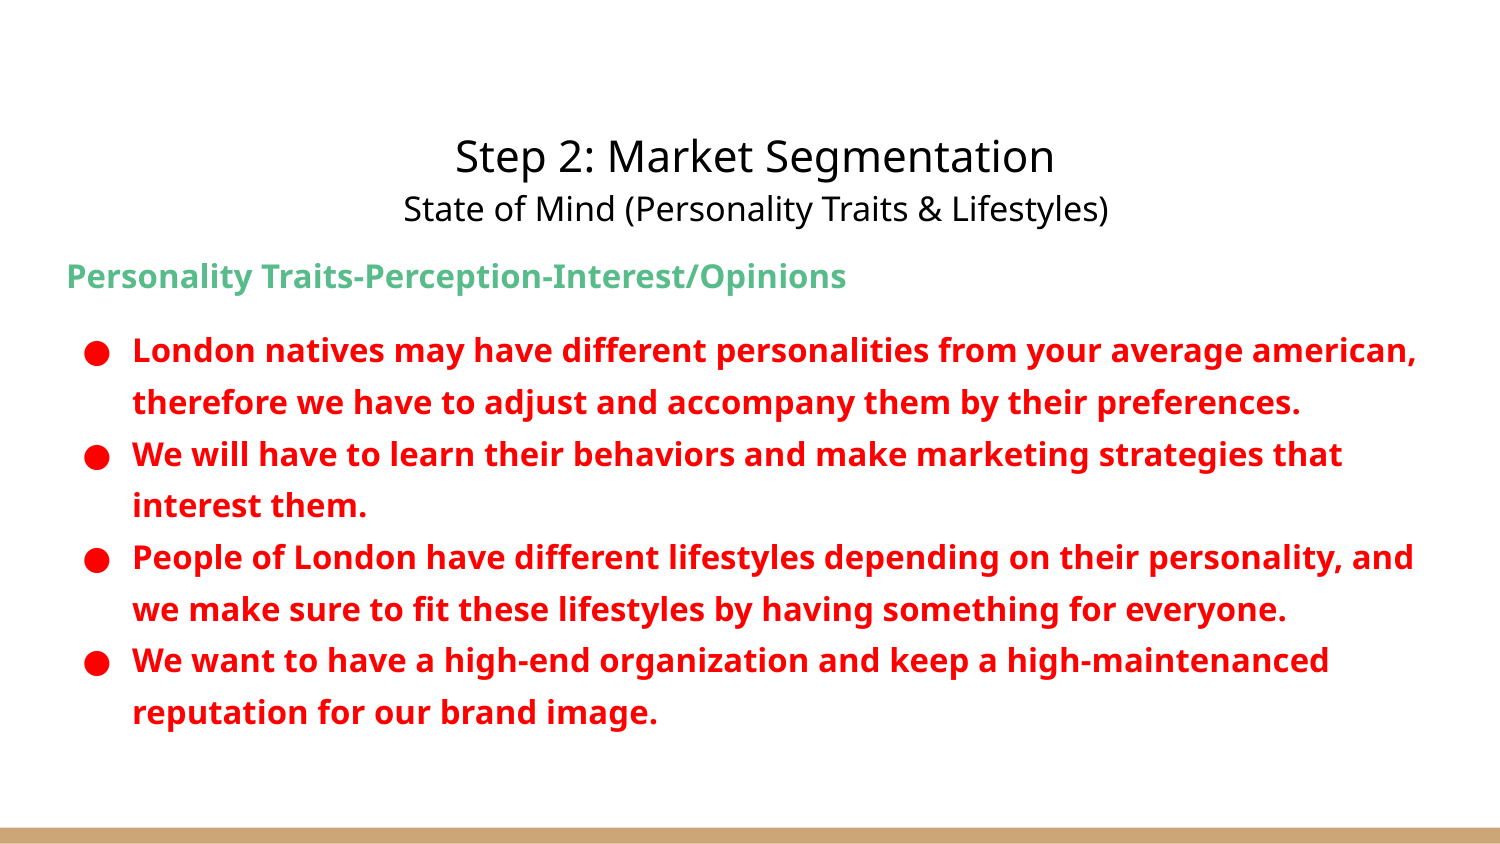

# Step 2: Market Segmentation State of Mind (Personality Traits & Lifestyles)
Personality Traits-Perception-Interest/Opinions
London natives may have different personalities from your average american, therefore we have to adjust and accompany them by their preferences.
We will have to learn their behaviors and make marketing strategies that interest them.
People of London have different lifestyles depending on their personality, and we make sure to fit these lifestyles by having something for everyone.
We want to have a high-end organization and keep a high-maintenanced reputation for our brand image.